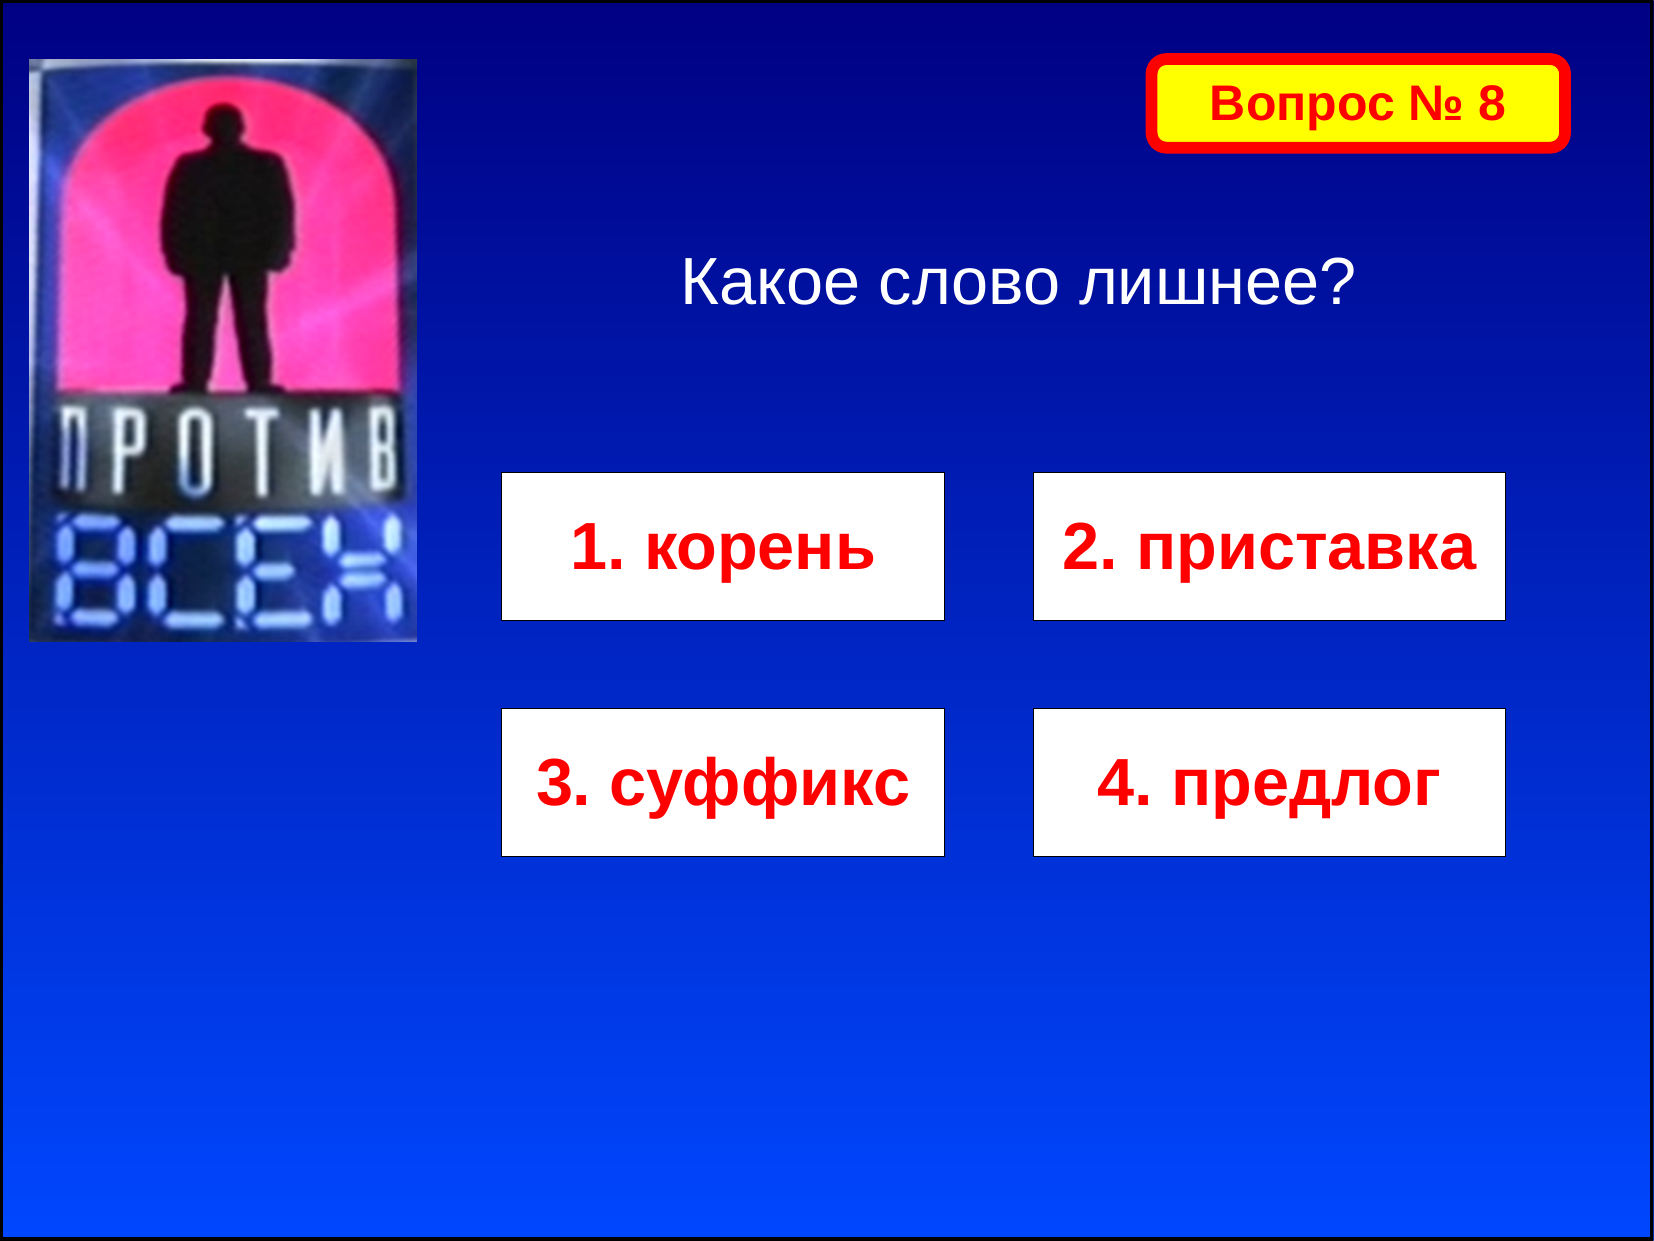

Вопрос № 8
Какое слово лишнее?
1. корень
2. приставка
3. суффикс
4. предлог